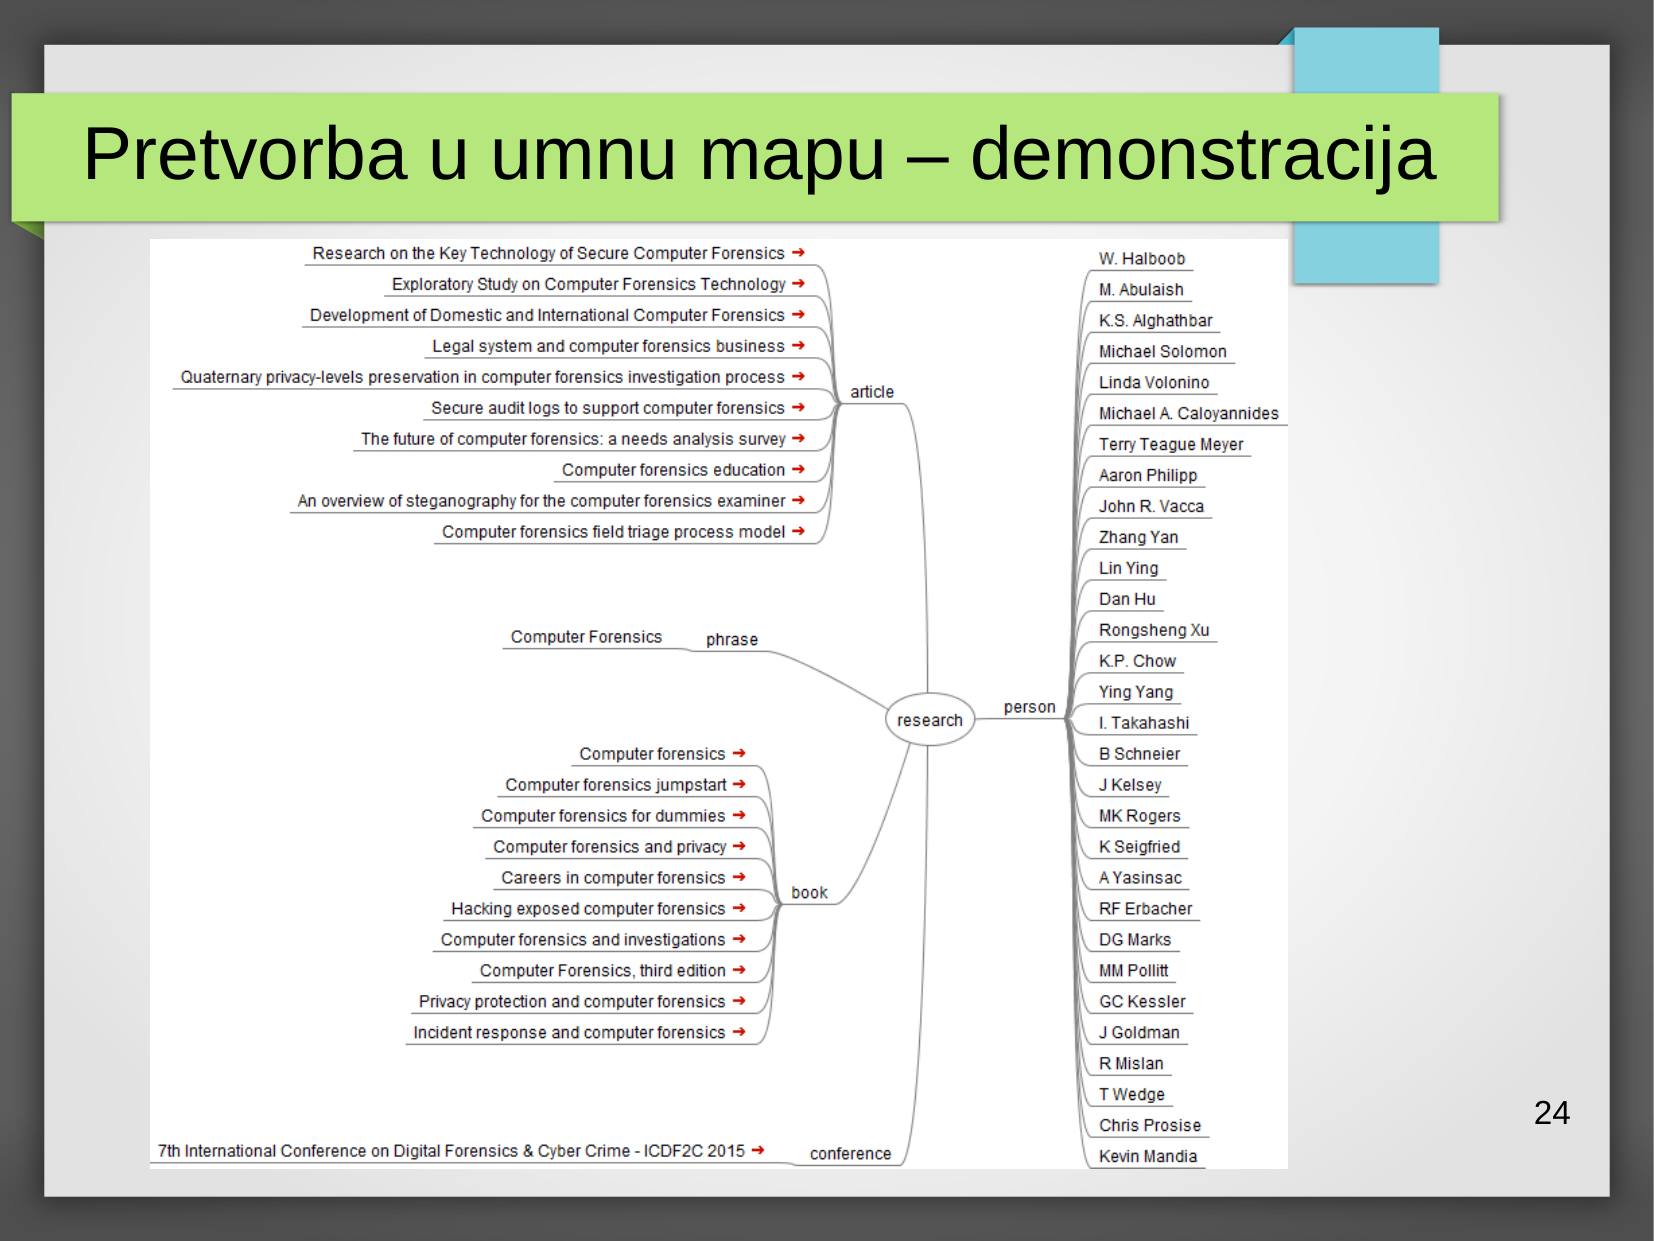

# Pretvorba u umnu mapu – demonstracija
24